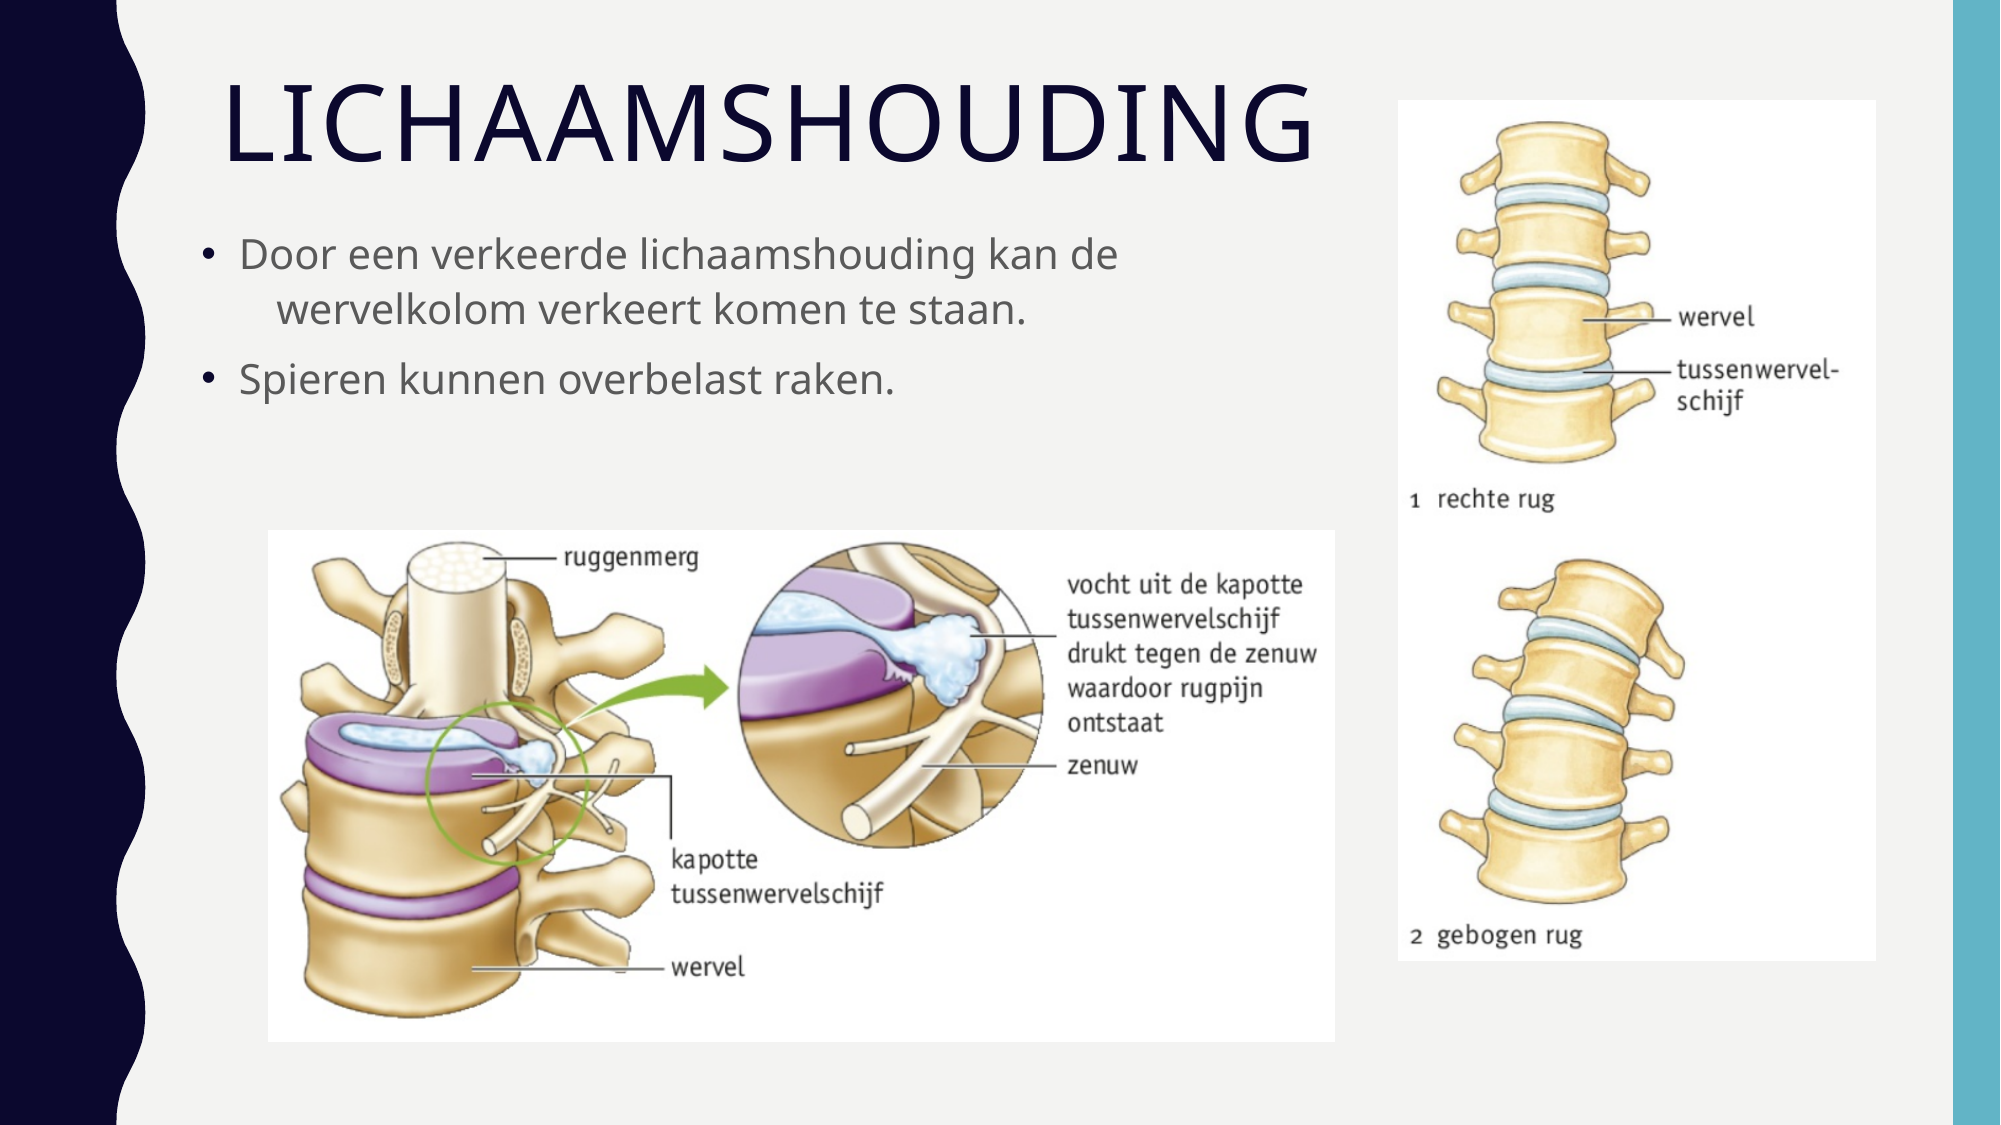

# Lichaamshouding
Door een verkeerde lichaamshouding kan de wervelkolom verkeert komen te staan.
Spieren kunnen overbelast raken.